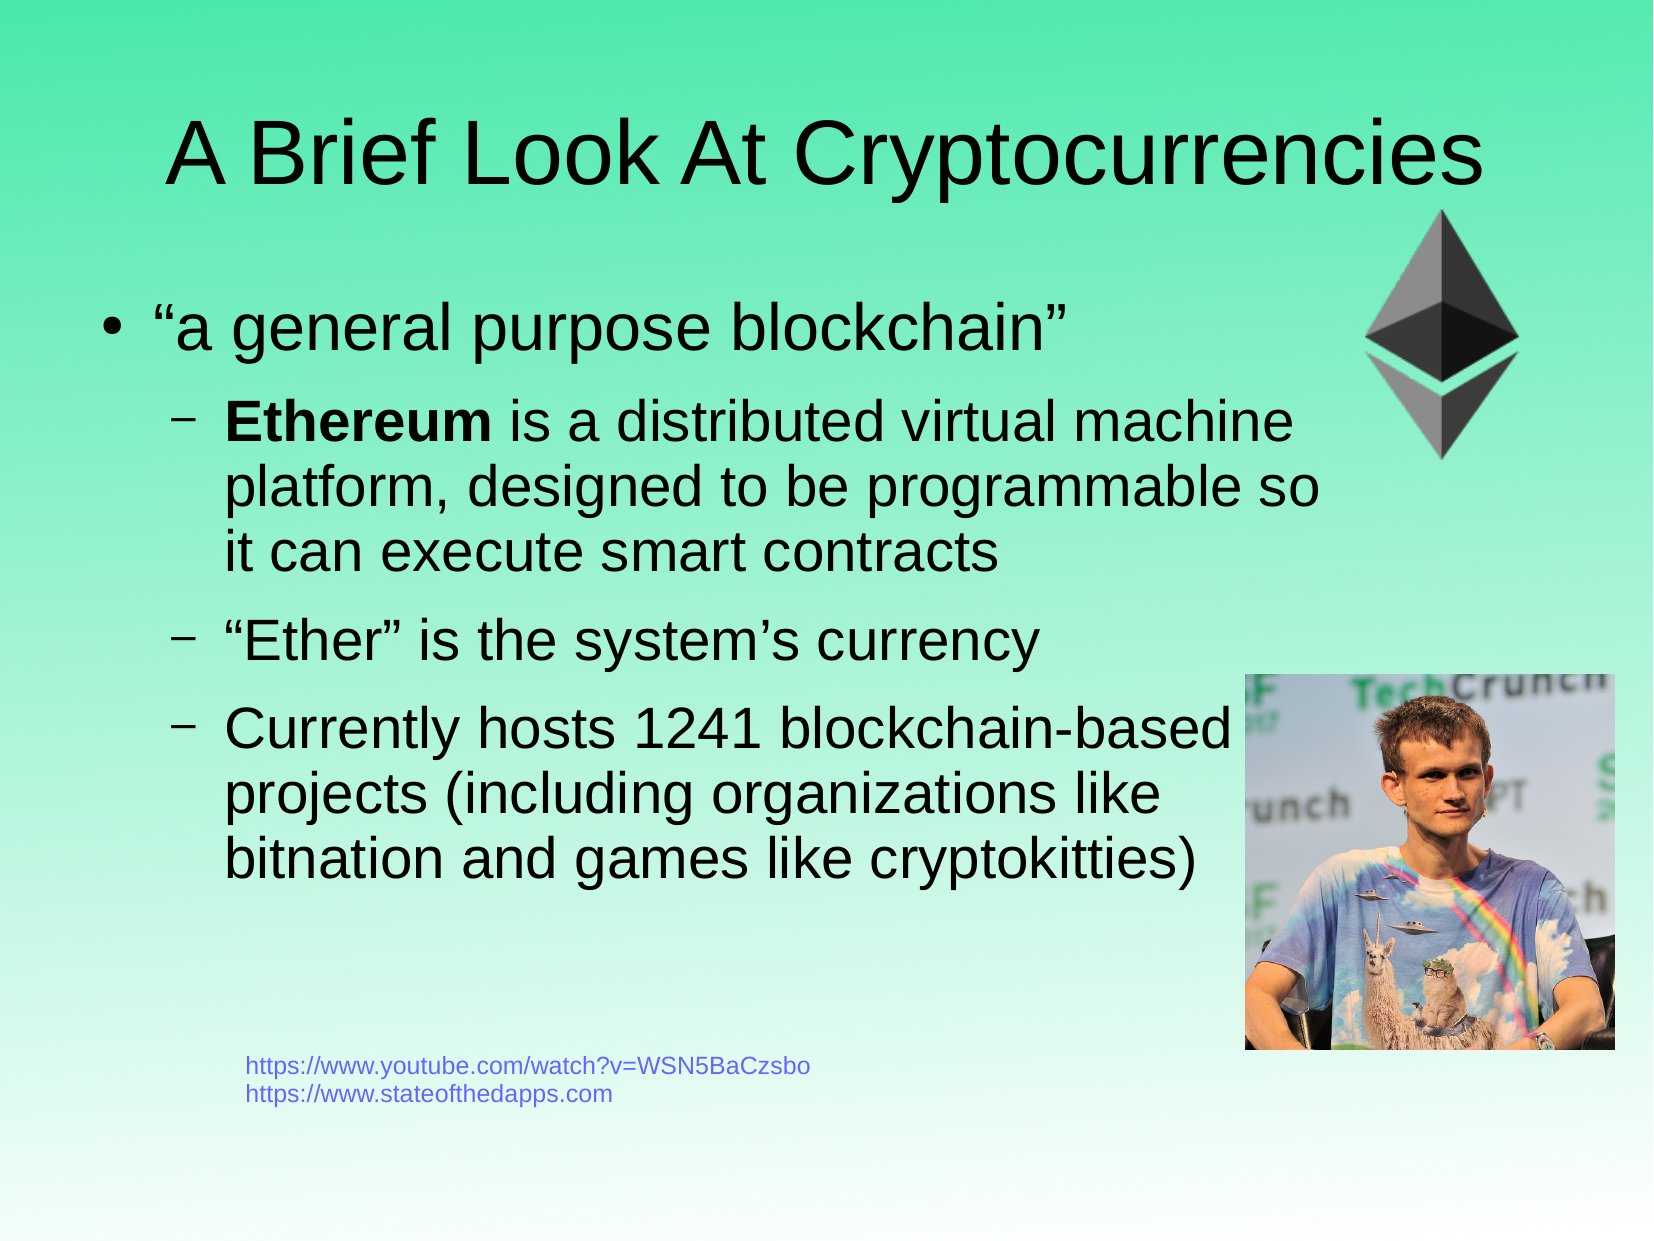

# A Brief Look At Cryptocurrencies
“a general purpose blockchain”
Ethereum is a distributed virtual machine platform, designed to be programmable so it can execute smart contracts
“Ether” is the system’s currency
Currently hosts 1241 blockchain-based projects (including organizations like bitnation and games like cryptokitties)
https://www.youtube.com/watch?v=WSN5BaCzsbo
https://www.stateofthedapps.com